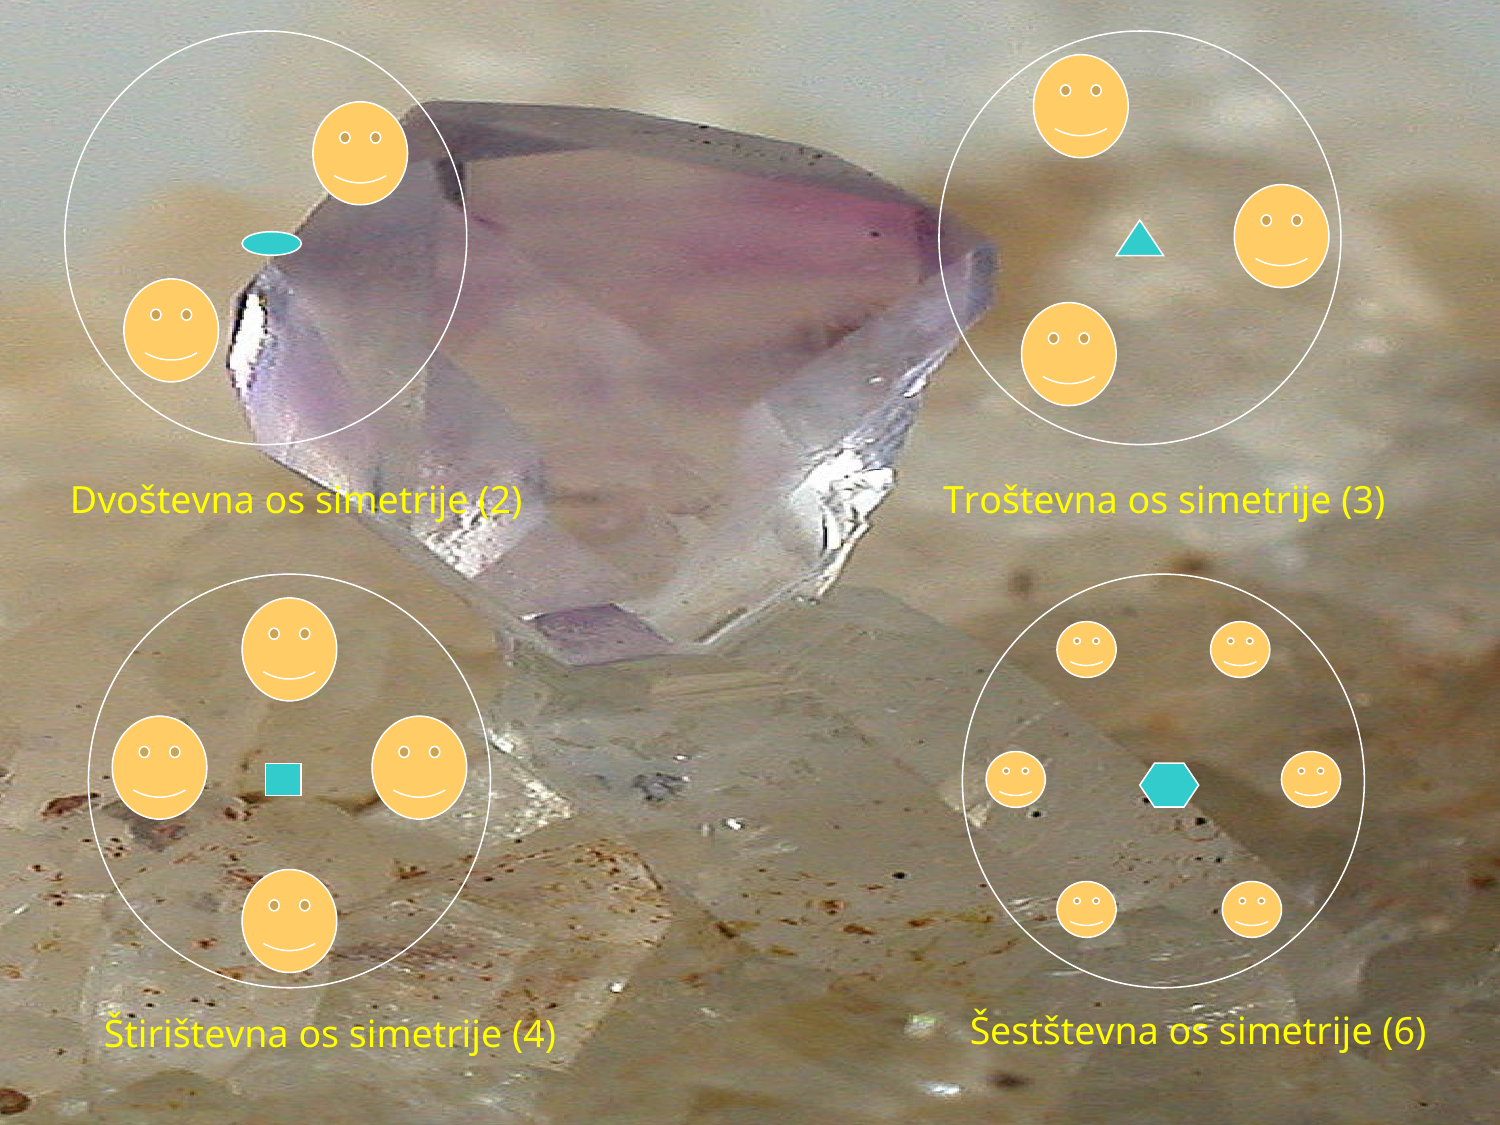

Dvoštevna os simetrije (2)
Troštevna os simetrije (3)
Šestštevna os simetrije (6)
Štirištevna os simetrije (4)